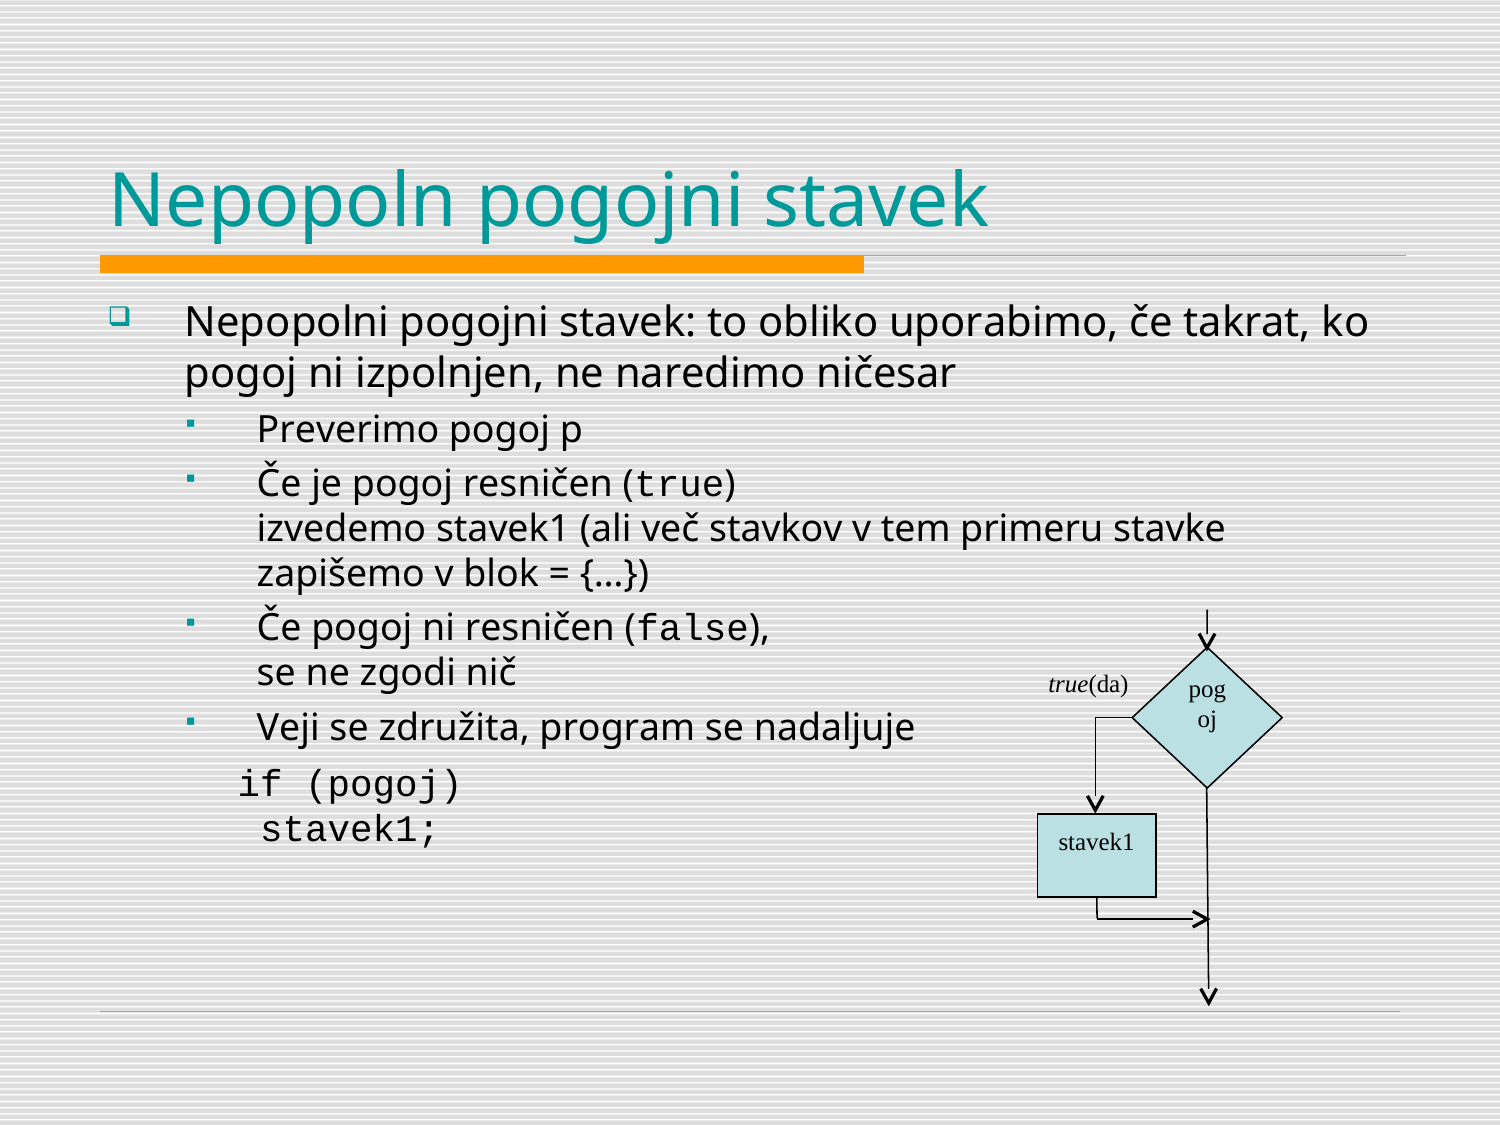

# Nepopoln pogojni stavek
Nepopolni pogojni stavek: to obliko uporabimo, če takrat, ko pogoj ni izpolnjen, ne naredimo ničesar
Preverimo pogoj p
Če je pogoj resničen (true)
izvedemo stavek1 (ali več stavkov v tem primeru stavke zapišemo v blok = {…})
Če pogoj ni resničen (false),
se ne zgodi nič
Veji se združita, program se nadaljuje
pogoj
true(da)
stavek1
if (pogoj)
 stavek1;